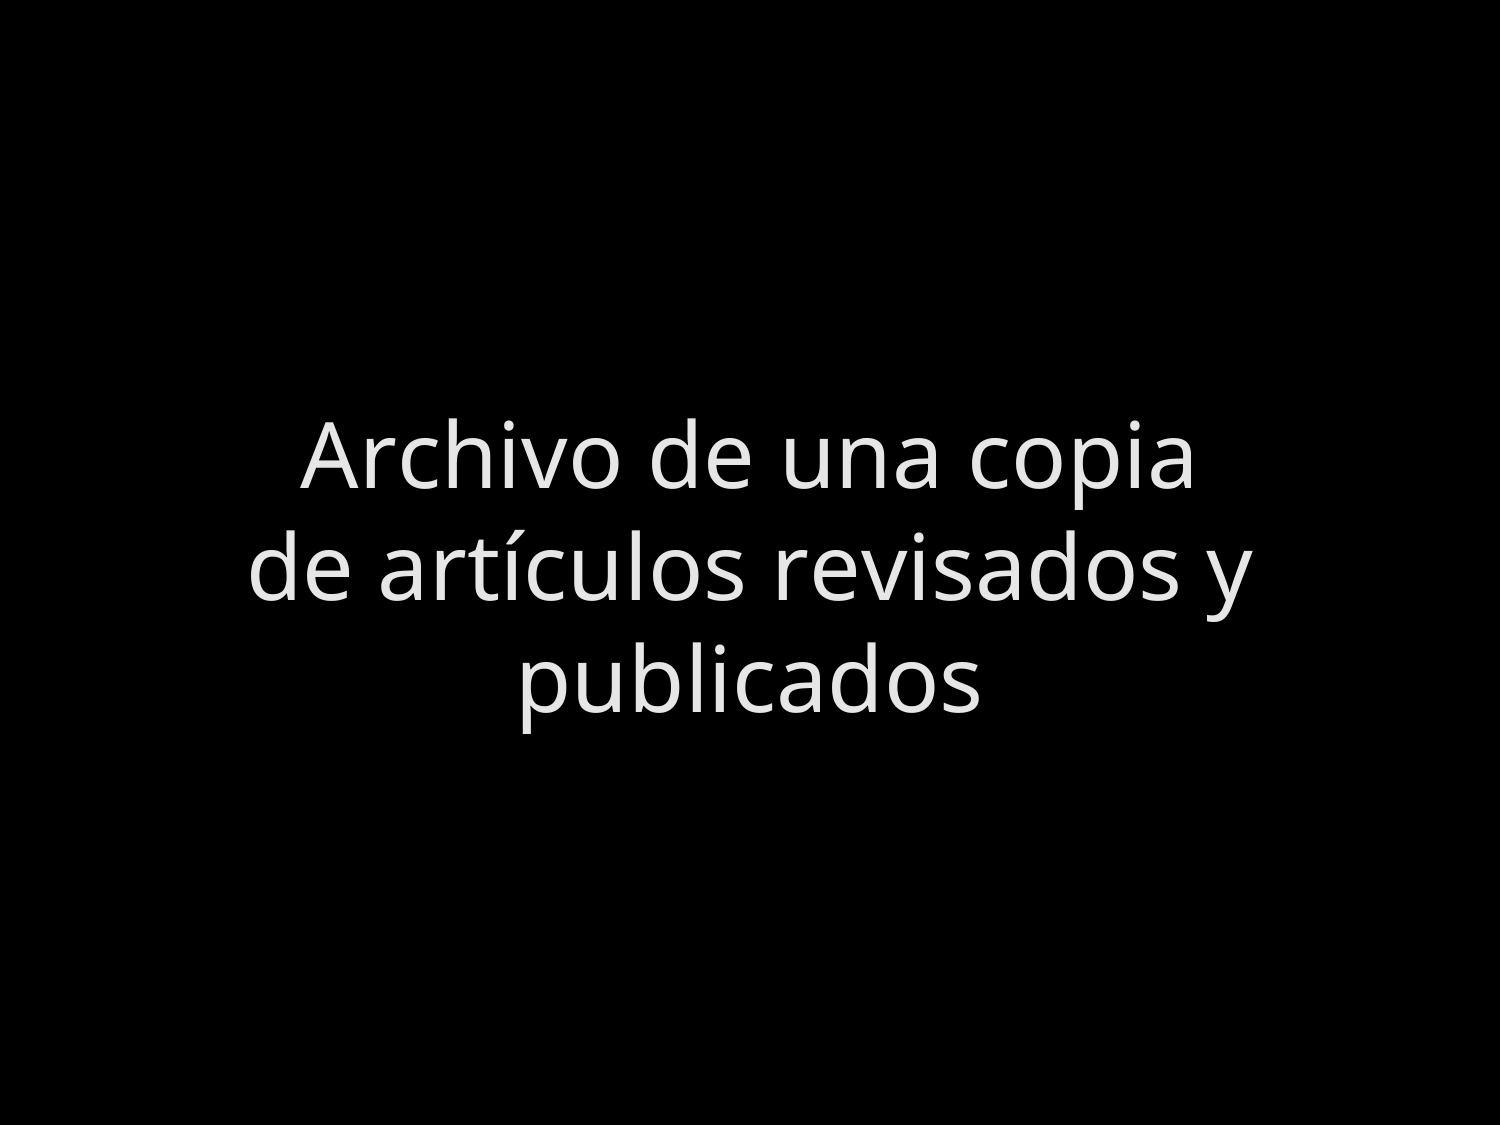

# Archivo de una copia
de artículos revisados y publicados